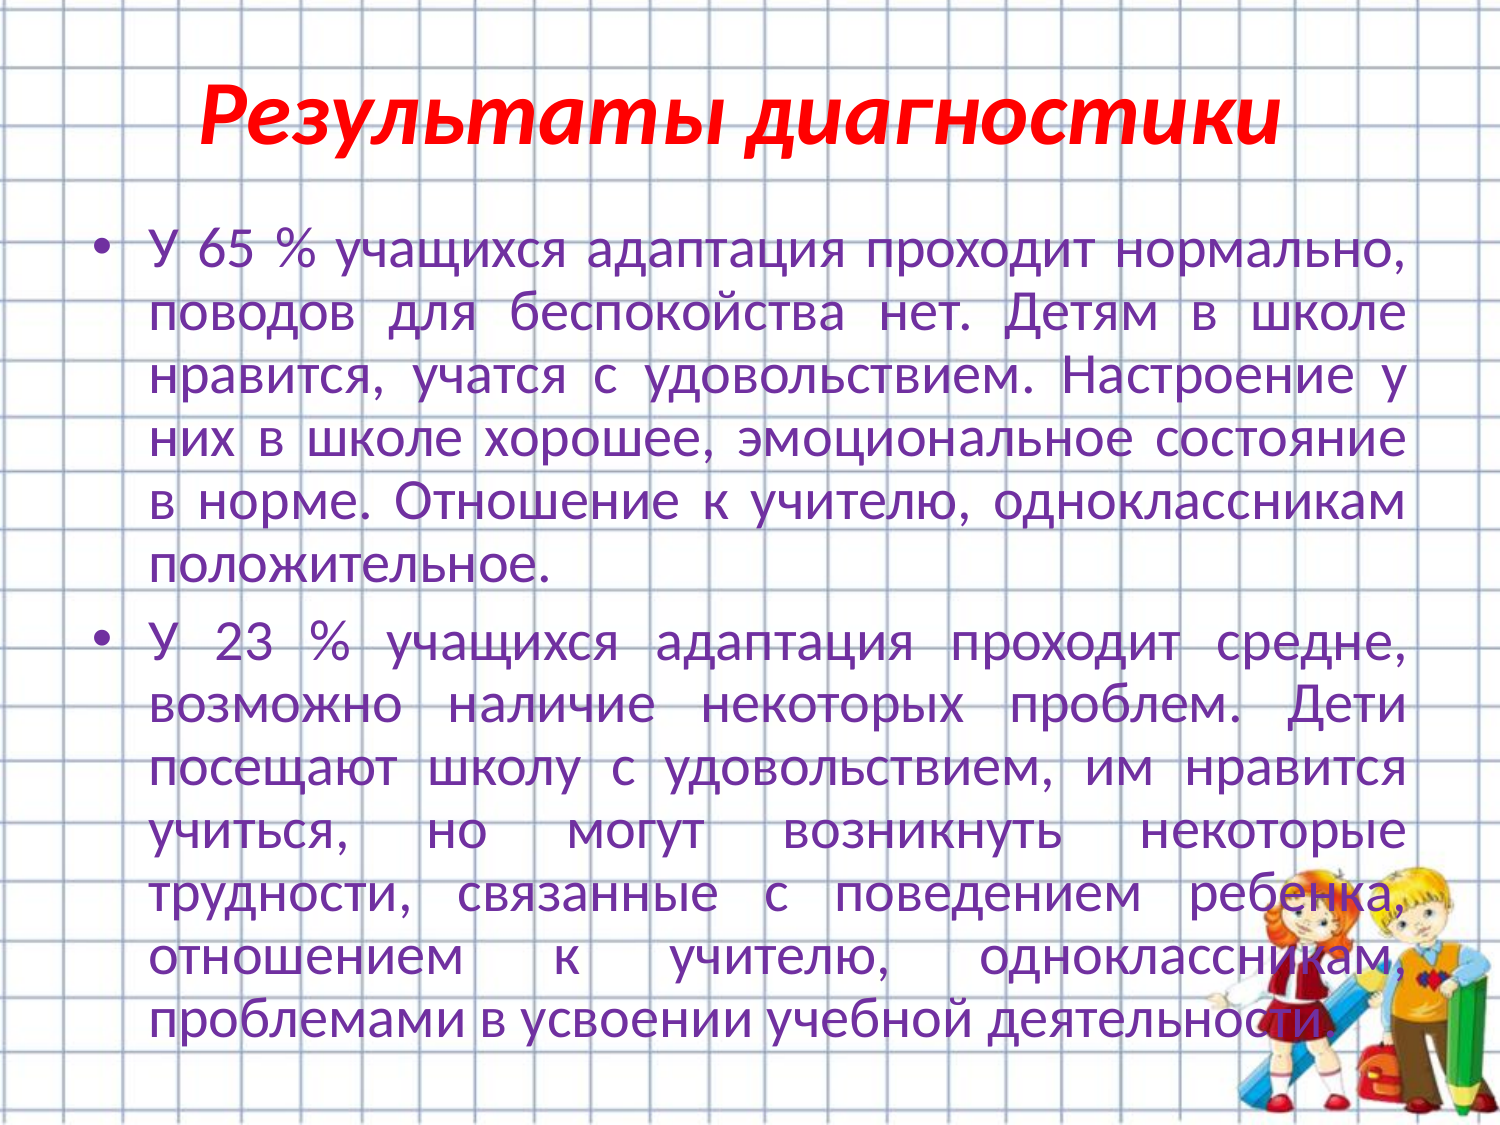

Результаты диагностики
# У 65 % учащихся адаптация проходит нормально, поводов для беспокойства нет. Детям в школе нравится, учатся с удовольствием. Настроение у них в школе хорошее, эмоциональное состояние в норме. Отношение к учителю, одноклассникам положительное.
У 23 % учащихся адаптация проходит средне, возможно наличие некоторых проблем. Дети посещают школу с удовольствием, им нравится учиться, но могут возникнуть некоторые трудности, связанные с поведением ребенка, отношением к учителю, одноклассникам, проблемами в усвоении учебной деятельности.